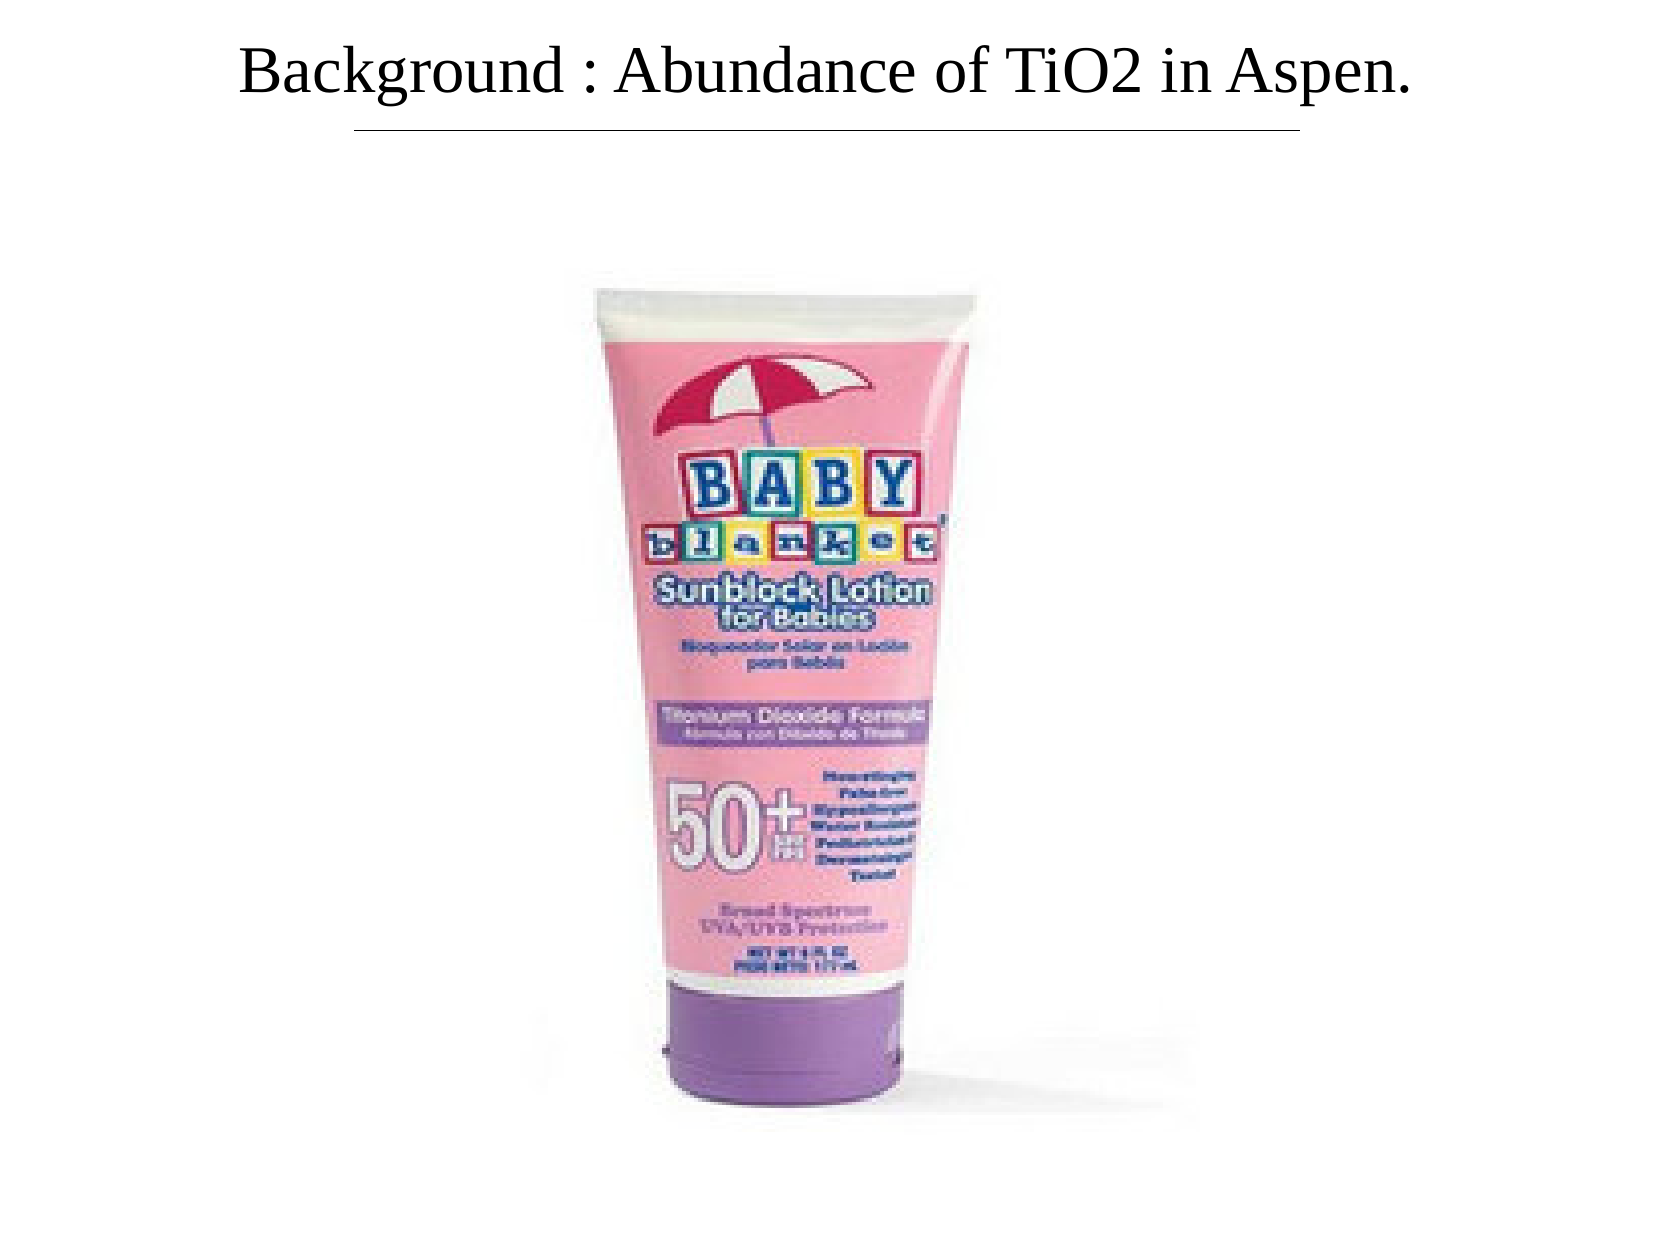

Background : Abundance of TiO2 in Aspen.